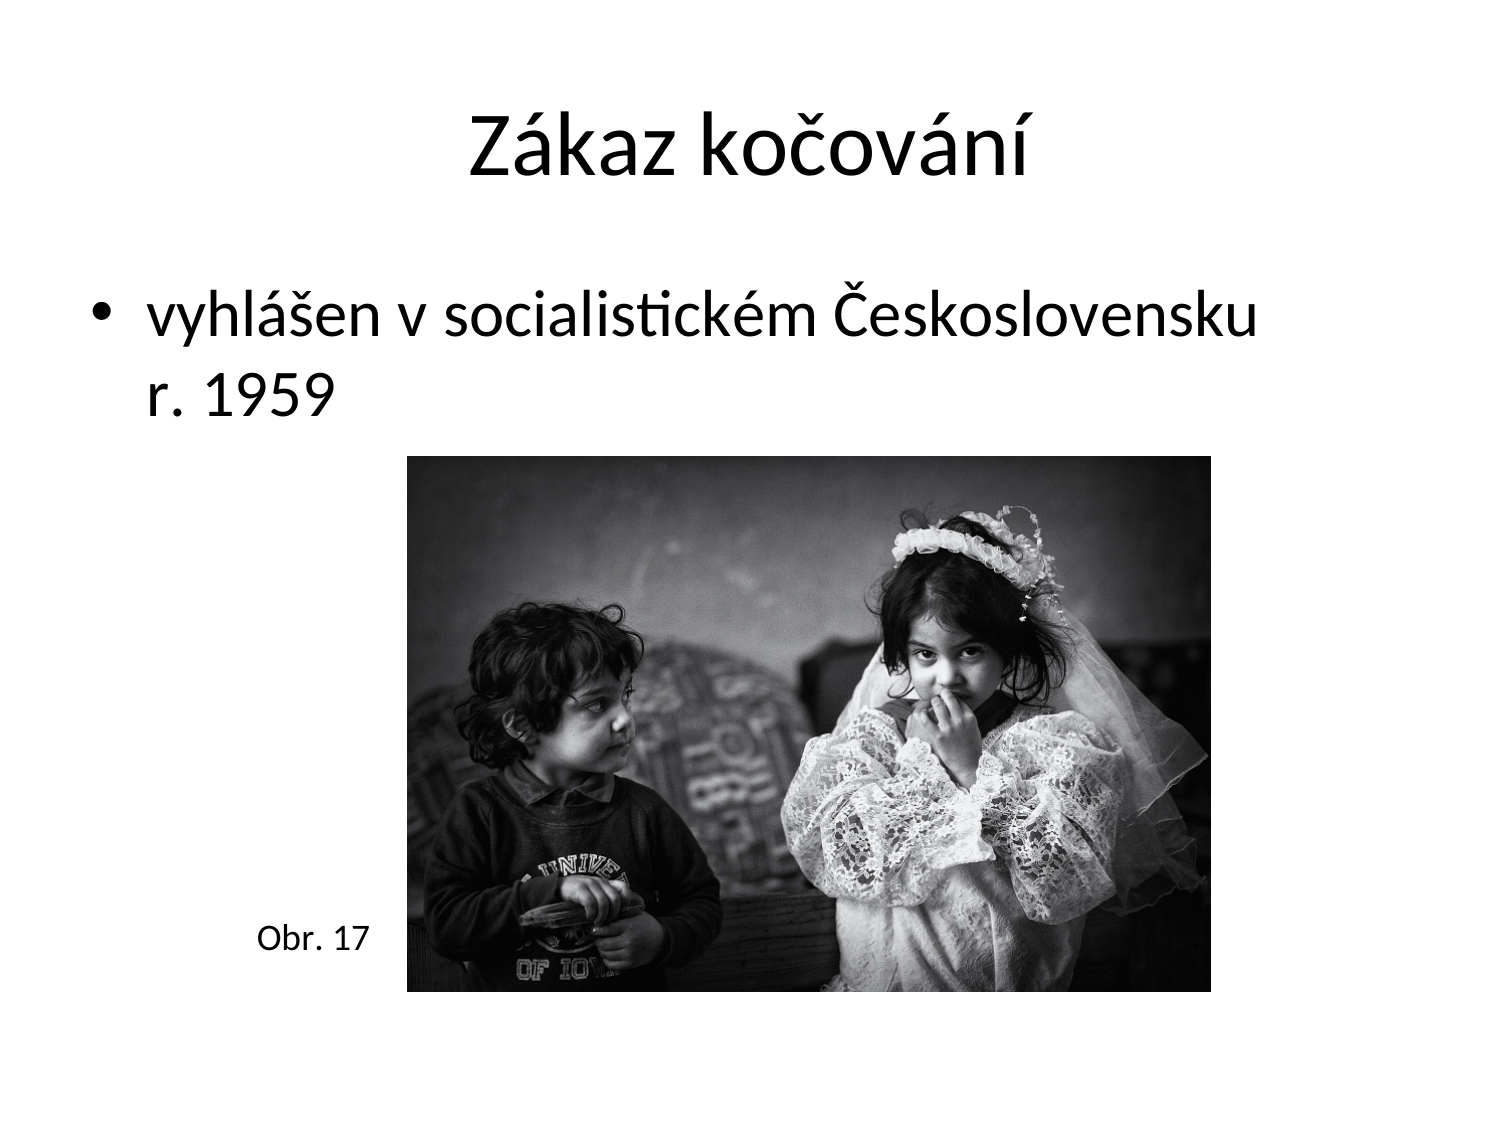

# Zákaz kočování
vyhlášen v socialistickém Československu r. 1959
Obr. 17